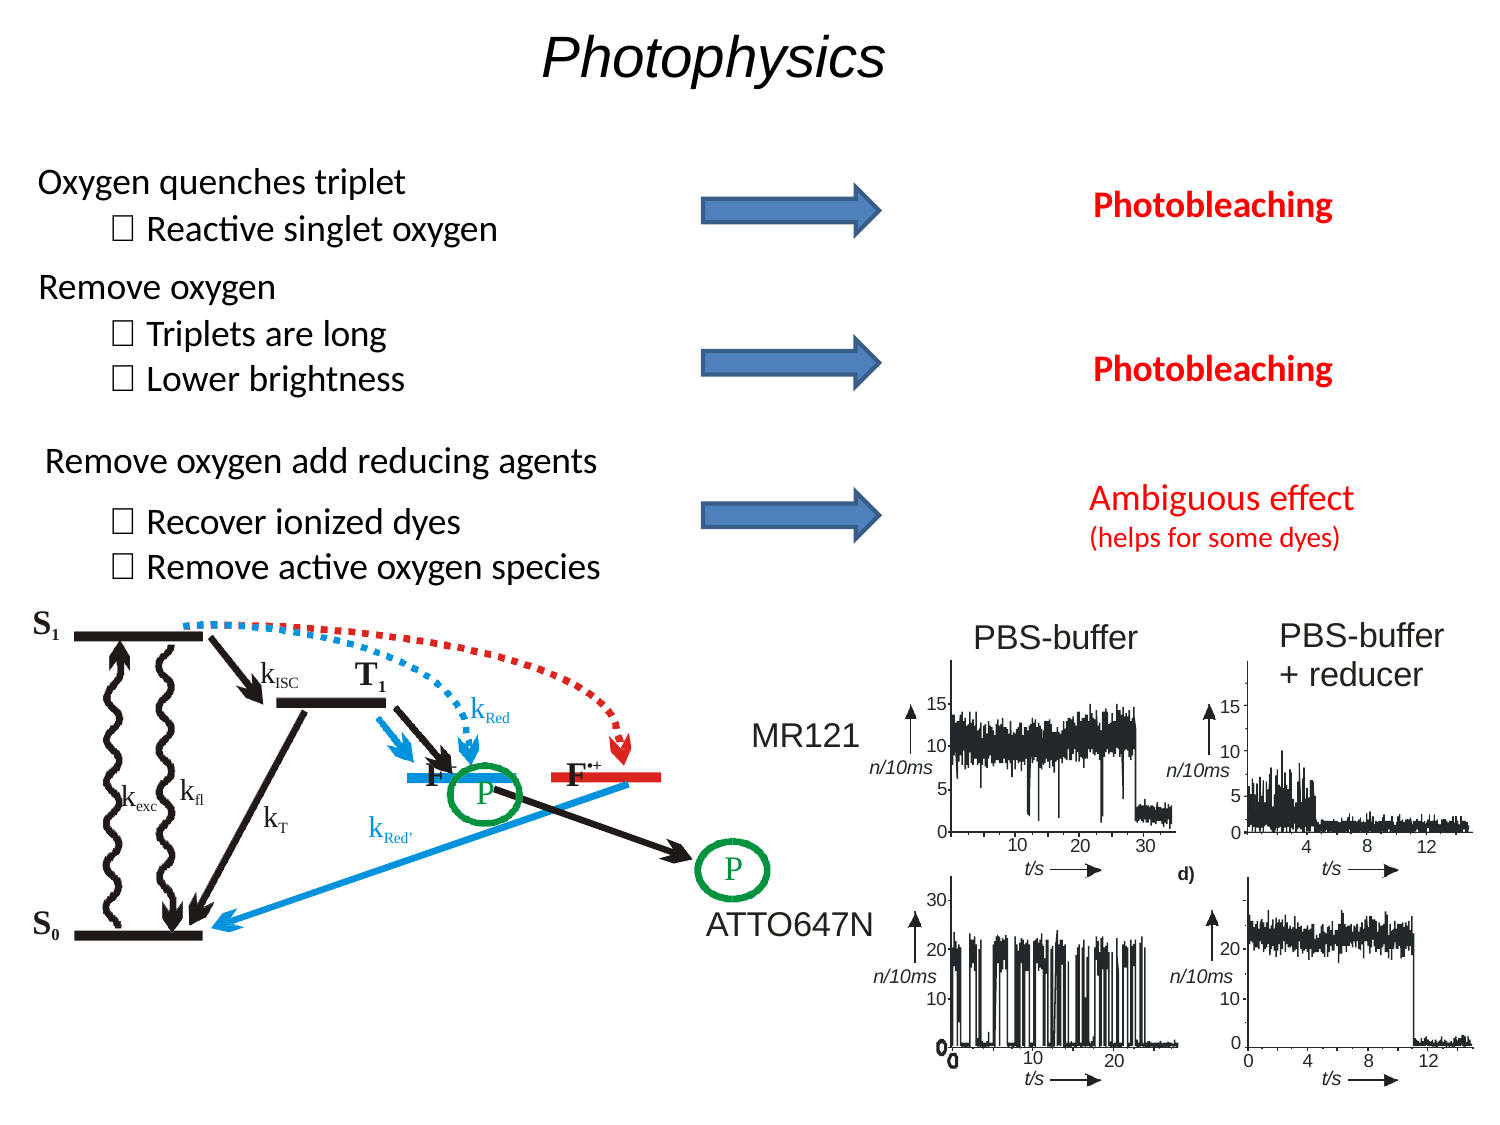

# Photophysics
Oxygen quenches triplet
 Reactive singlet oxygen
Remove oxygen
 Triplets are long
 Lower brightness
Photobleaching
Photobleaching
Remove oxygen add reducing agents
 Recover ionized dyes
 Remove active oxygen species
Ambiguous effect
(helps for some dyes)
S1
S1
kISC
T1
kexc	kfl
kT
S0
PBS-buffer
PBS-buffer
+ reducer
kISC
T
1
kRed
15
15
MR121
F•-
F•+
10
10
n/10ms
5
n/10ms
5
0
kfl
kexc
P
kT
k
0
Red’
10
t/s
20
30
8
4
12
P
t/s
d)
30
S0
ATTO647N
20
20
n/10ms
10
n/10ms
10
0
0
0
10
t/s
20
4
8
12
t/s